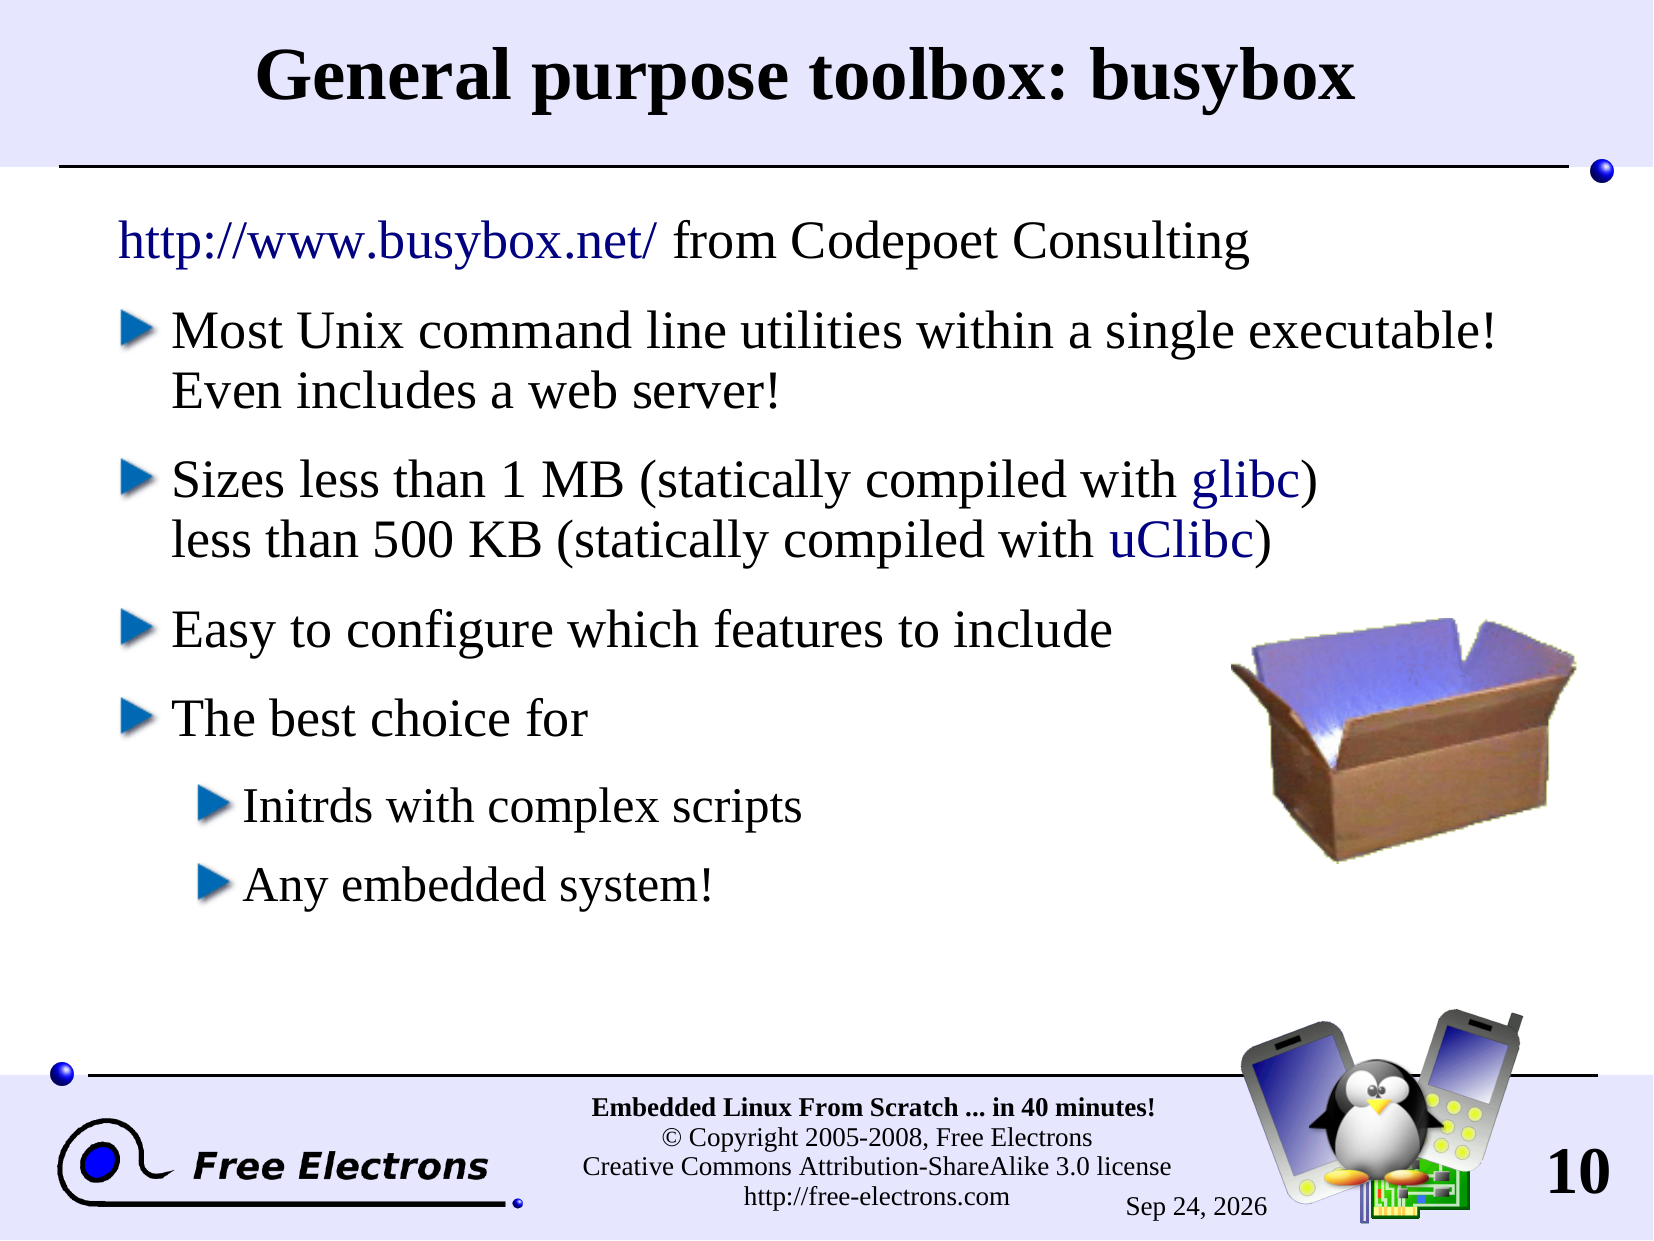

# General purpose toolbox: busybox
http://www.busybox.net/ from Codepoet Consulting
Most Unix command line utilities within a single executable! Even includes a web server!
Sizes less than 1 MB (statically compiled with glibc)
less than 500 KB (statically compiled with uClibc)
Easy to configure which features to include
The best choice for
Initrds with complex scripts
Any embedded system!